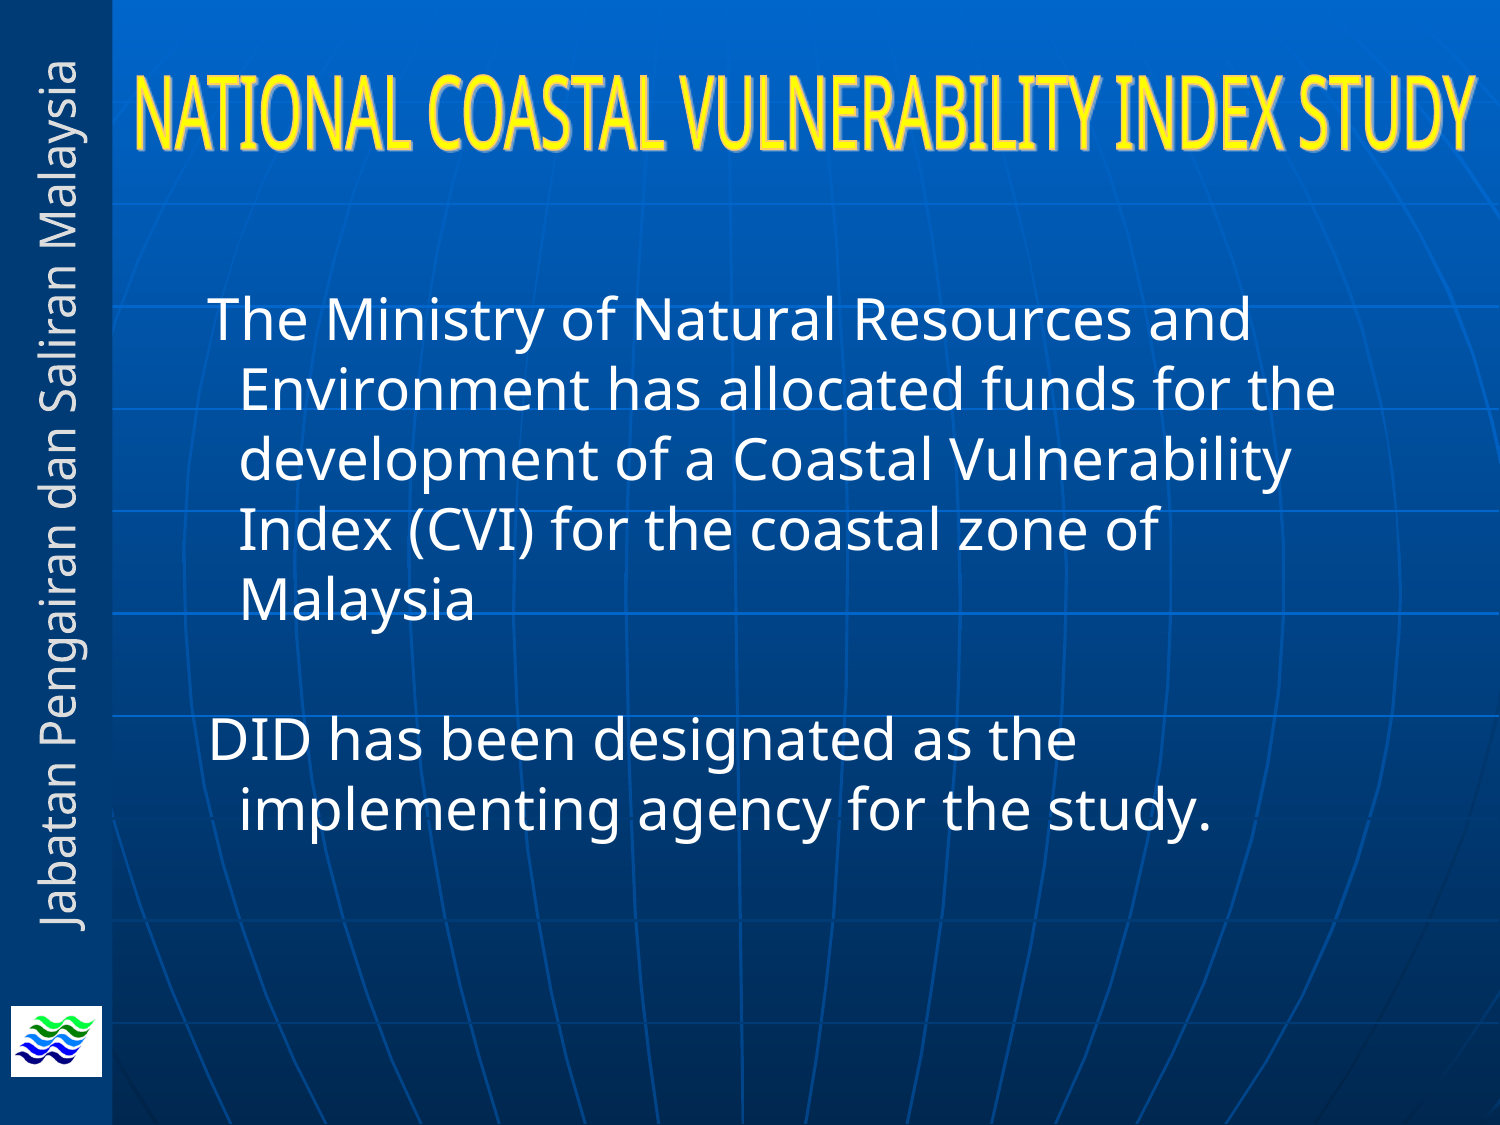

NATIONAL COASTAL VULNERABILITY INDEX STUDY
 The Ministry of Natural Resources and
 Environment has allocated funds for the
 development of a Coastal Vulnerability
 Index (CVI) for the coastal zone of
 Malaysia
 DID has been designated as the
 implementing agency for the study.
Jabatan Pengairan dan Saliran Malaysia